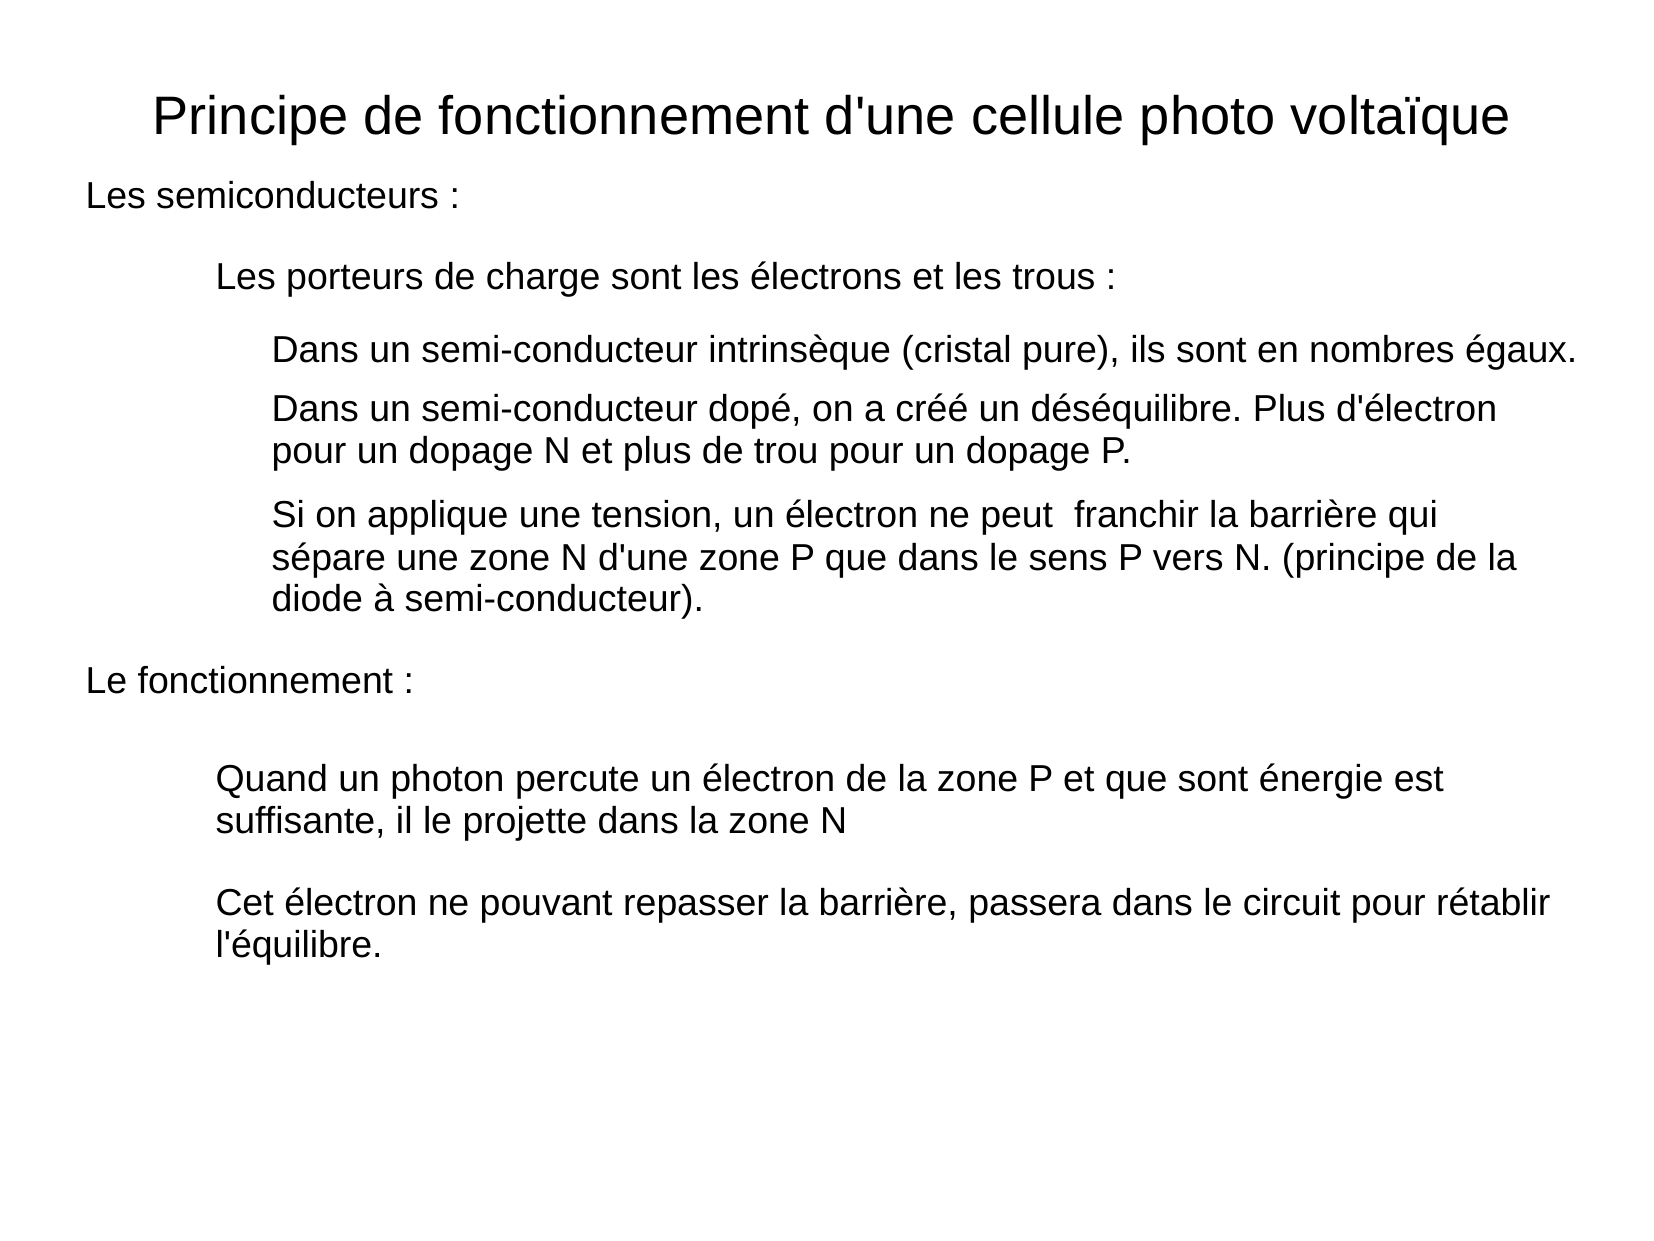

Principe de fonctionnement d'une cellule photo voltaïque
Les semiconducteurs :
Les porteurs de charge sont les électrons et les trous :
Dans un semi-conducteur intrinsèque (cristal pure), ils sont en nombres égaux.
Dans un semi-conducteur dopé, on a créé un déséquilibre. Plus d'électron pour un dopage N et plus de trou pour un dopage P.
Si on applique une tension, un électron ne peut franchir la barrière qui sépare une zone N d'une zone P que dans le sens P vers N. (principe de la diode à semi-conducteur).
Le fonctionnement :
Quand un photon percute un électron de la zone P et que sont énergie est suffisante, il le projette dans la zone N
Cet électron ne pouvant repasser la barrière, passera dans le circuit pour rétablir l'équilibre.